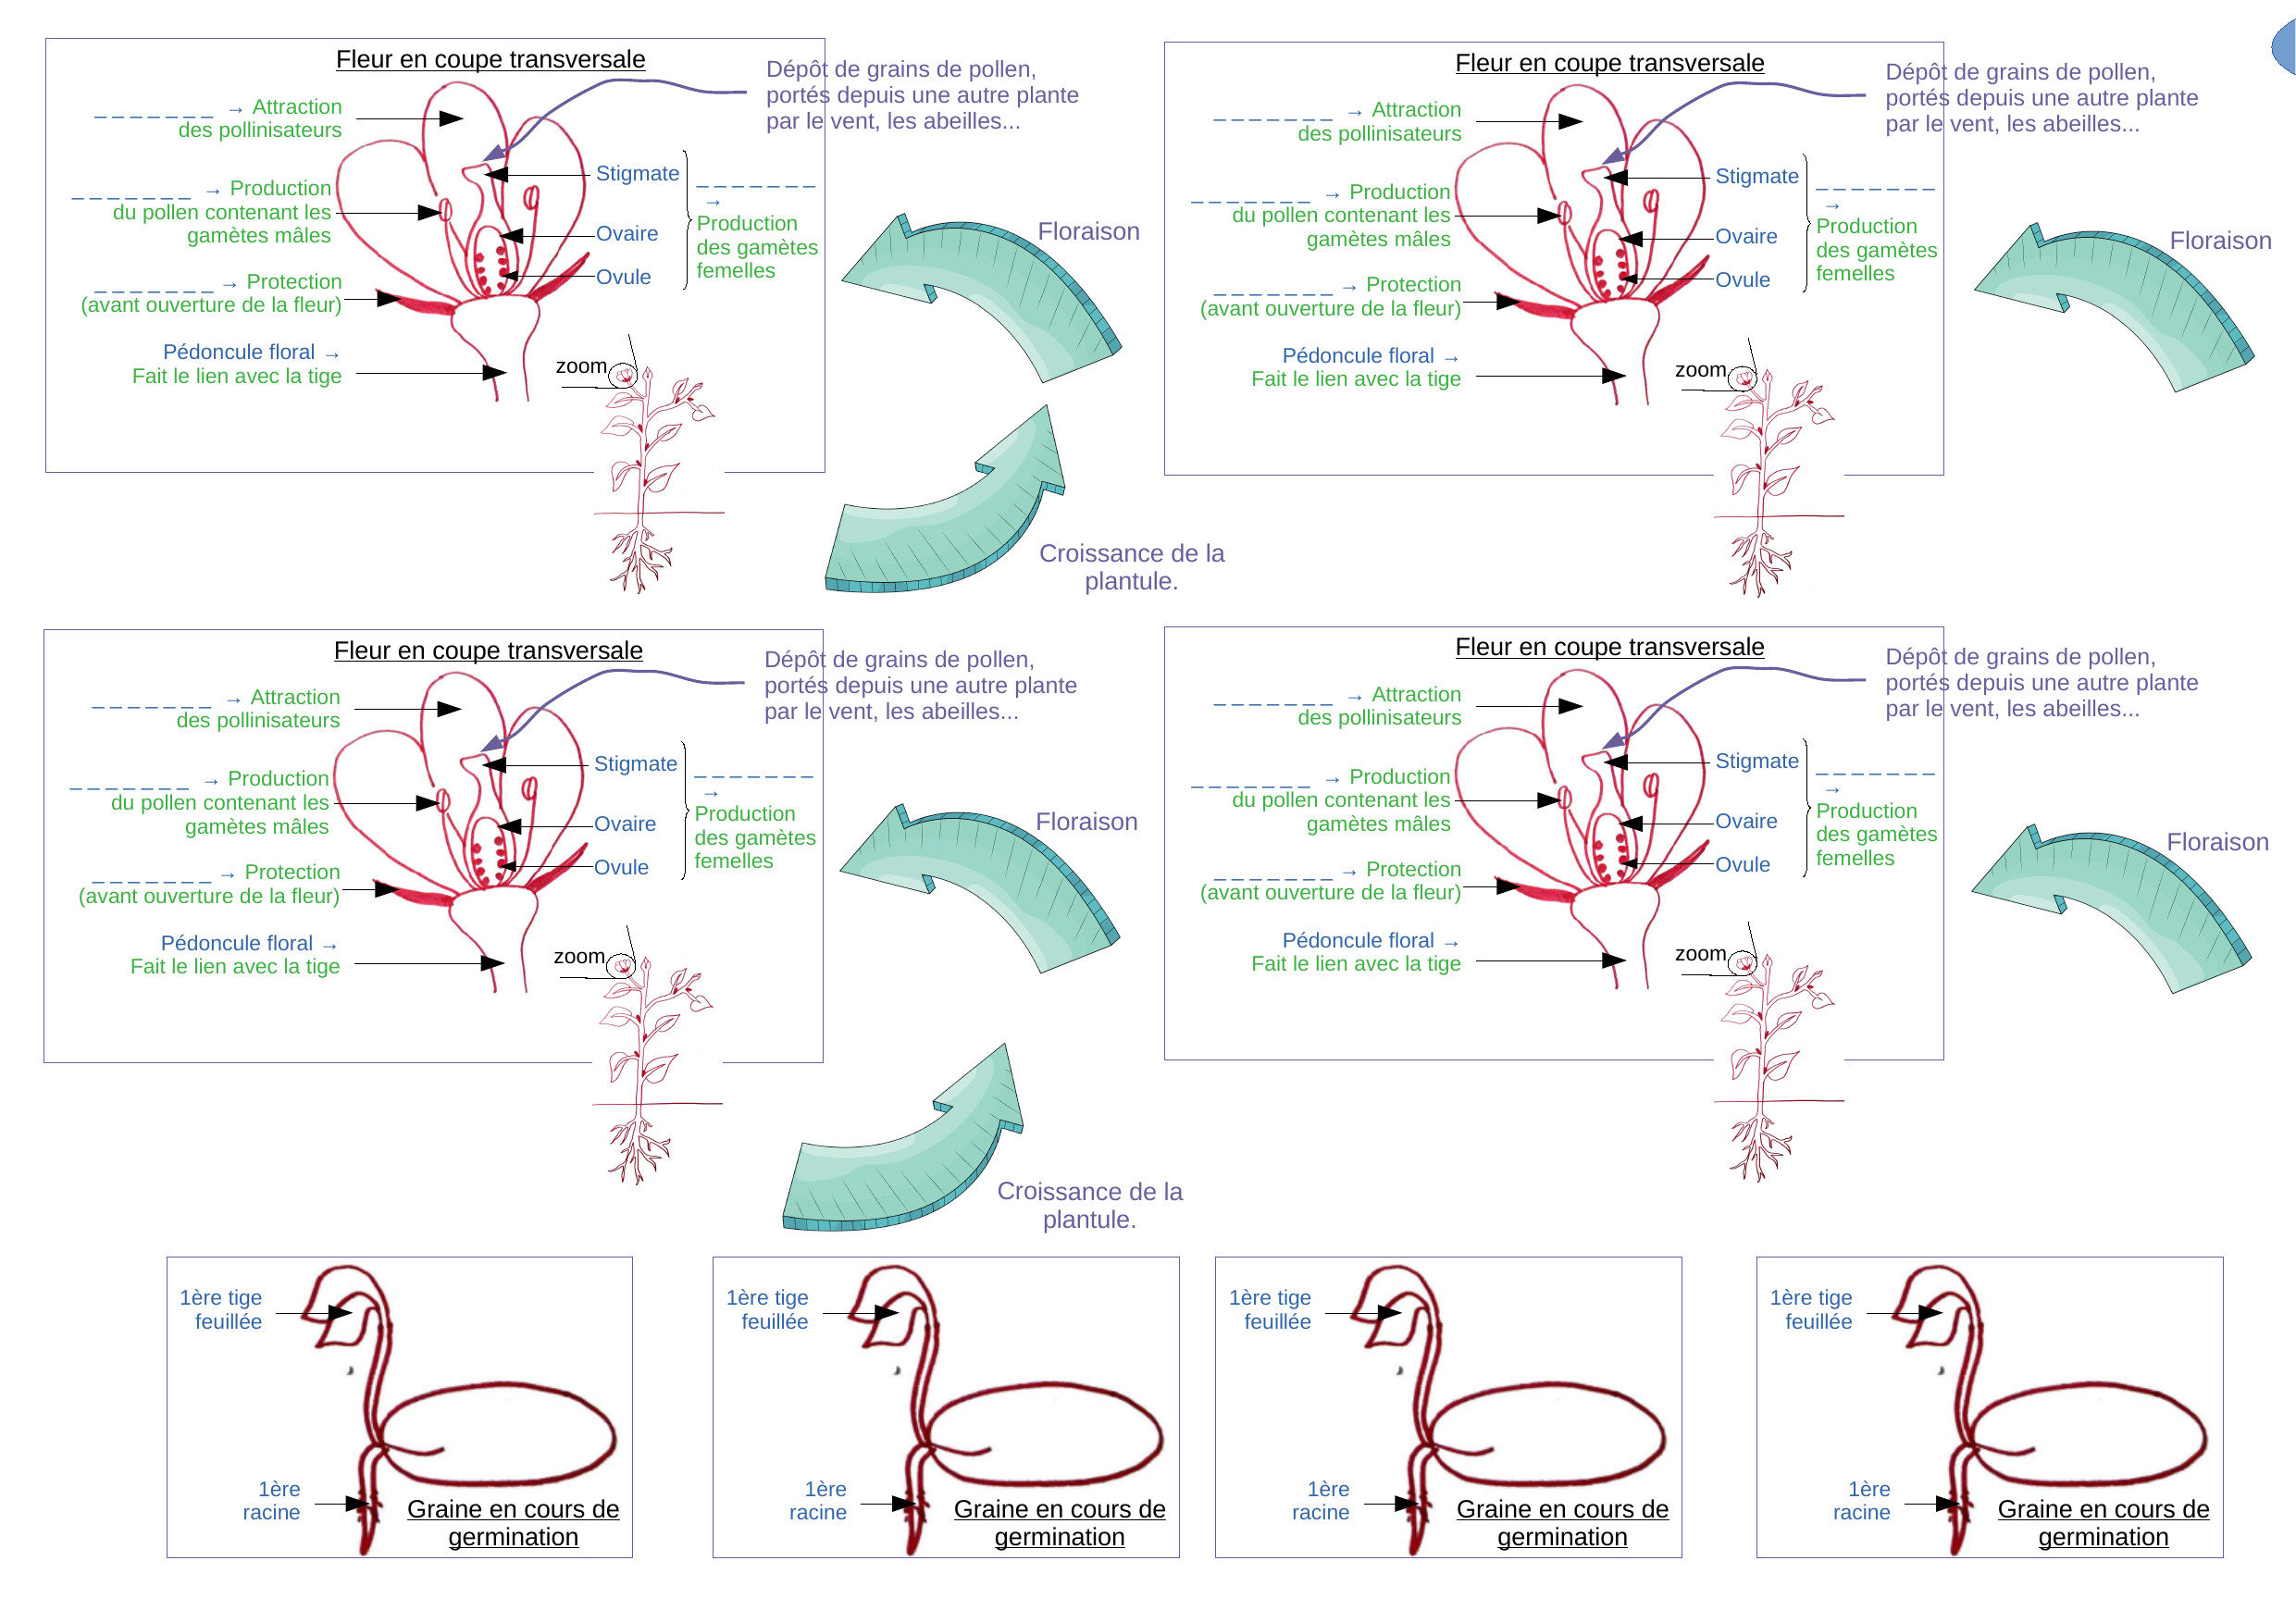

Impression
Fleur en coupe transversale
Dépôt de grains de pollen, portés depuis une autre plante par le vent, les abeilles...
_ _ _ _ _ _ _ → Attraction des pollinisateurs
Stigmate
_ _ _ _ _ _ _ → Production des gamètes femelles
_ _ _ _ _ _ _ → Production du pollen contenant les gamètes mâles
Ovaire
Ovule
_ _ _ _ _ _ _ → Protection (avant ouverture de la fleur)
Pédoncule floral → Fait le lien avec la tige
zoom
Fleur en coupe transversale
Dépôt de grains de pollen, portés depuis une autre plante par le vent, les abeilles...
_ _ _ _ _ _ _ → Attraction des pollinisateurs
Stigmate
_ _ _ _ _ _ _ → Production des gamètes femelles
_ _ _ _ _ _ _ → Production du pollen contenant les gamètes mâles
Ovaire
Ovule
_ _ _ _ _ _ _ → Protection (avant ouverture de la fleur)
Pédoncule floral → Fait le lien avec la tige
zoom
Floraison
Floraison
Croissance de la plantule.
Fleur en coupe transversale
Dépôt de grains de pollen, portés depuis une autre plante par le vent, les abeilles...
_ _ _ _ _ _ _ → Attraction des pollinisateurs
Stigmate
_ _ _ _ _ _ _ → Production des gamètes femelles
_ _ _ _ _ _ _ → Production du pollen contenant les gamètes mâles
Ovaire
Ovule
_ _ _ _ _ _ _ → Protection (avant ouverture de la fleur)
Pédoncule floral → Fait le lien avec la tige
zoom
Fleur en coupe transversale
Dépôt de grains de pollen, portés depuis une autre plante par le vent, les abeilles...
_ _ _ _ _ _ _ → Attraction des pollinisateurs
Stigmate
_ _ _ _ _ _ _ → Production des gamètes femelles
_ _ _ _ _ _ _ → Production du pollen contenant les gamètes mâles
Ovaire
Ovule
_ _ _ _ _ _ _ → Protection (avant ouverture de la fleur)
Pédoncule floral → Fait le lien avec la tige
zoom
Floraison
Floraison
Croissance de la plantule.
1ère tige feuillée
1ère racine
Graine en cours de germination
1ère tige feuillée
1ère racine
Graine en cours de germination
1ère tige feuillée
1ère racine
Graine en cours de germination
1ère tige feuillée
1ère racine
Graine en cours de germination